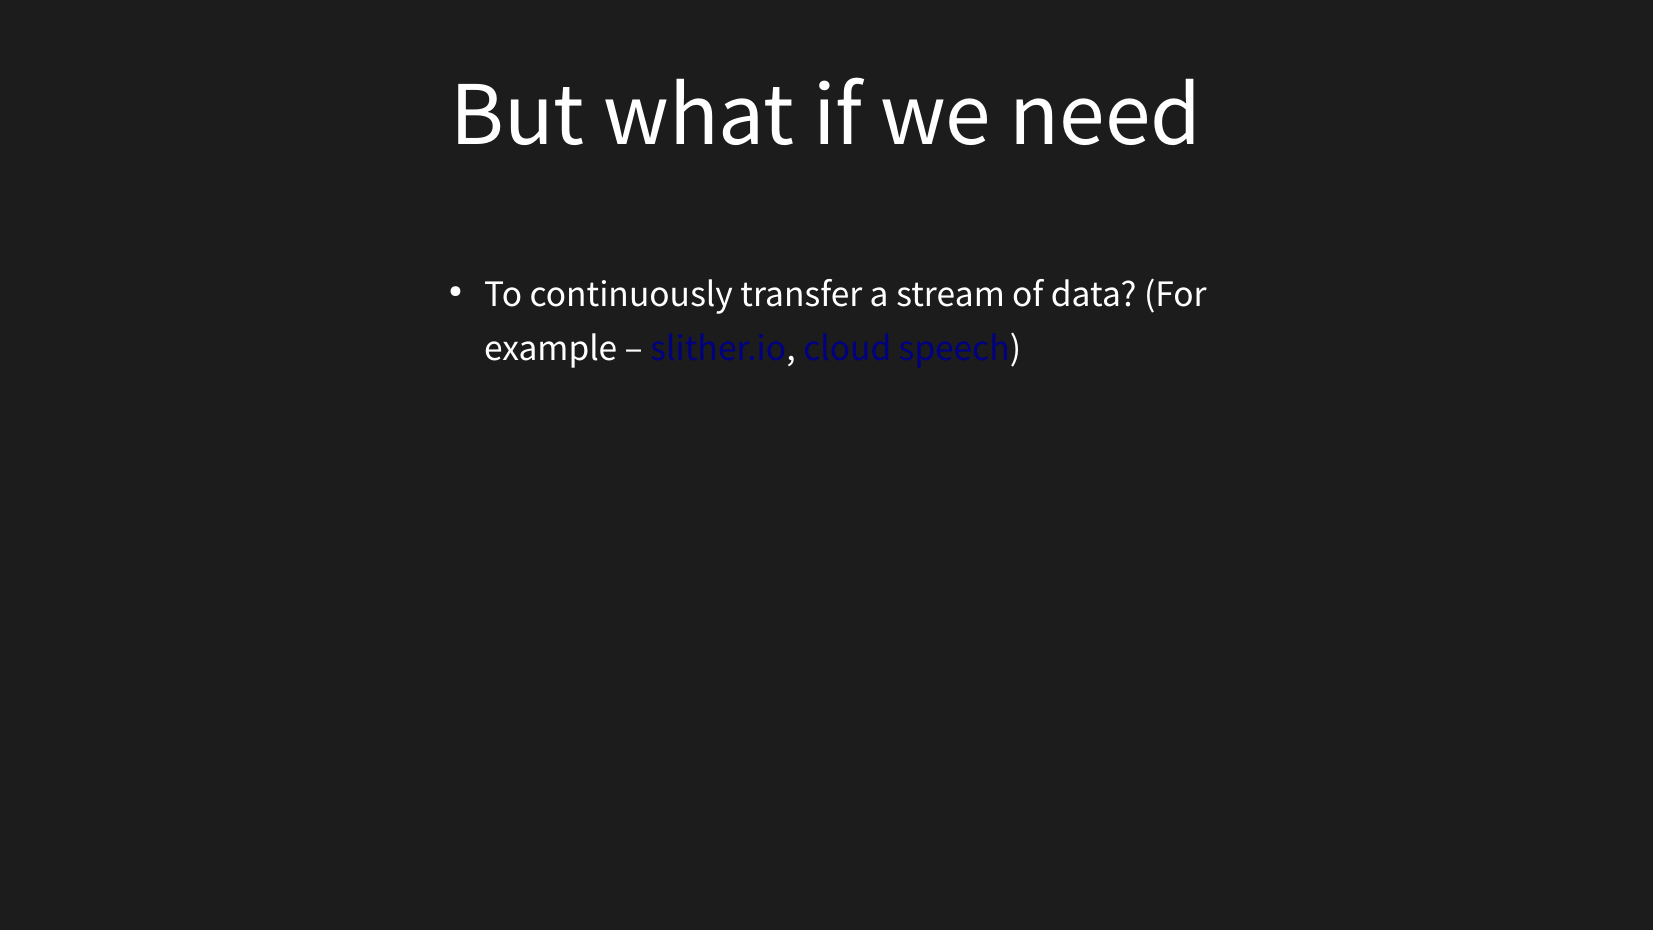

# But what if we need
To continuously transfer a stream of data? (For example – slither.io, cloud speech)